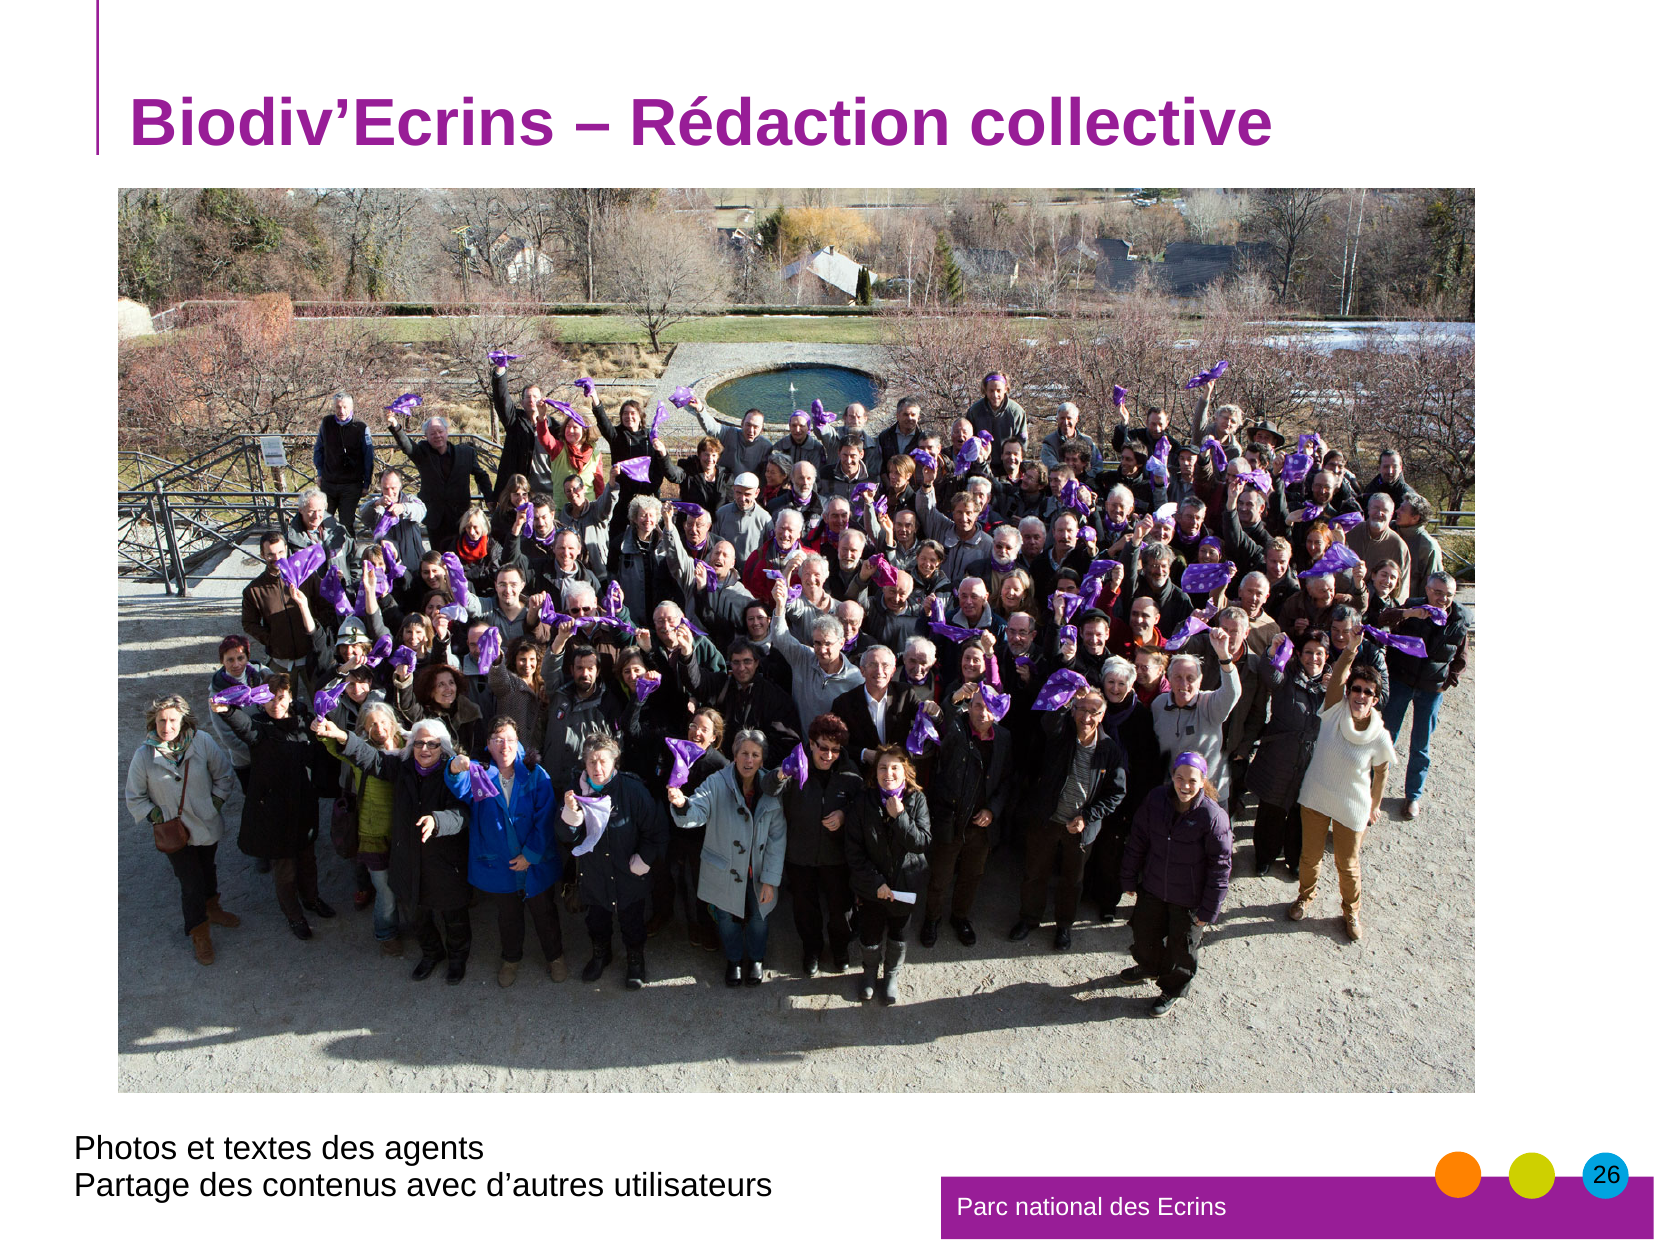

# Biodiv’Ecrins – Rédaction collective
Photos et textes des agents
Partage des contenus avec d’autres utilisateurs